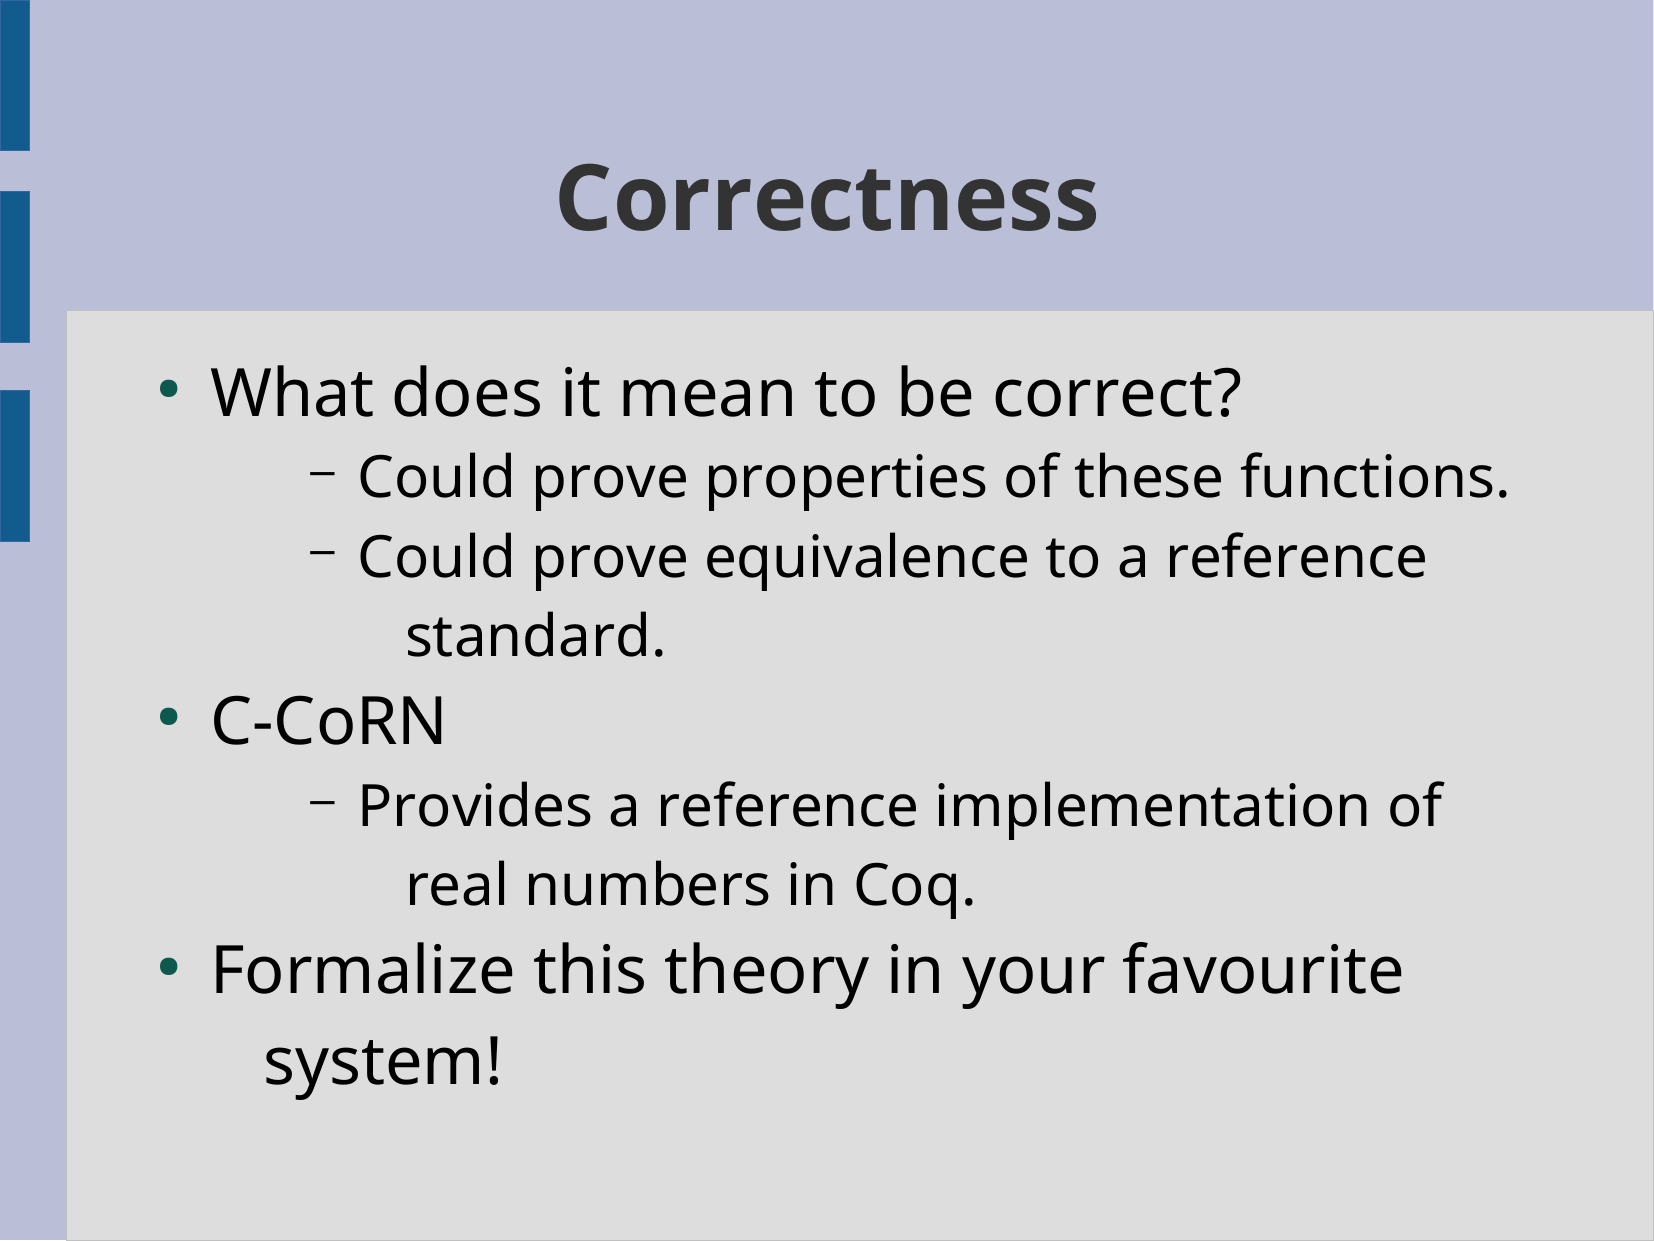

# Correctness
What does it mean to be correct?
Could prove properties of these functions.
Could prove equivalence to a reference standard.
C-CoRN
Provides a reference implementation of real numbers in Coq.
Formalize this theory in your favourite system!